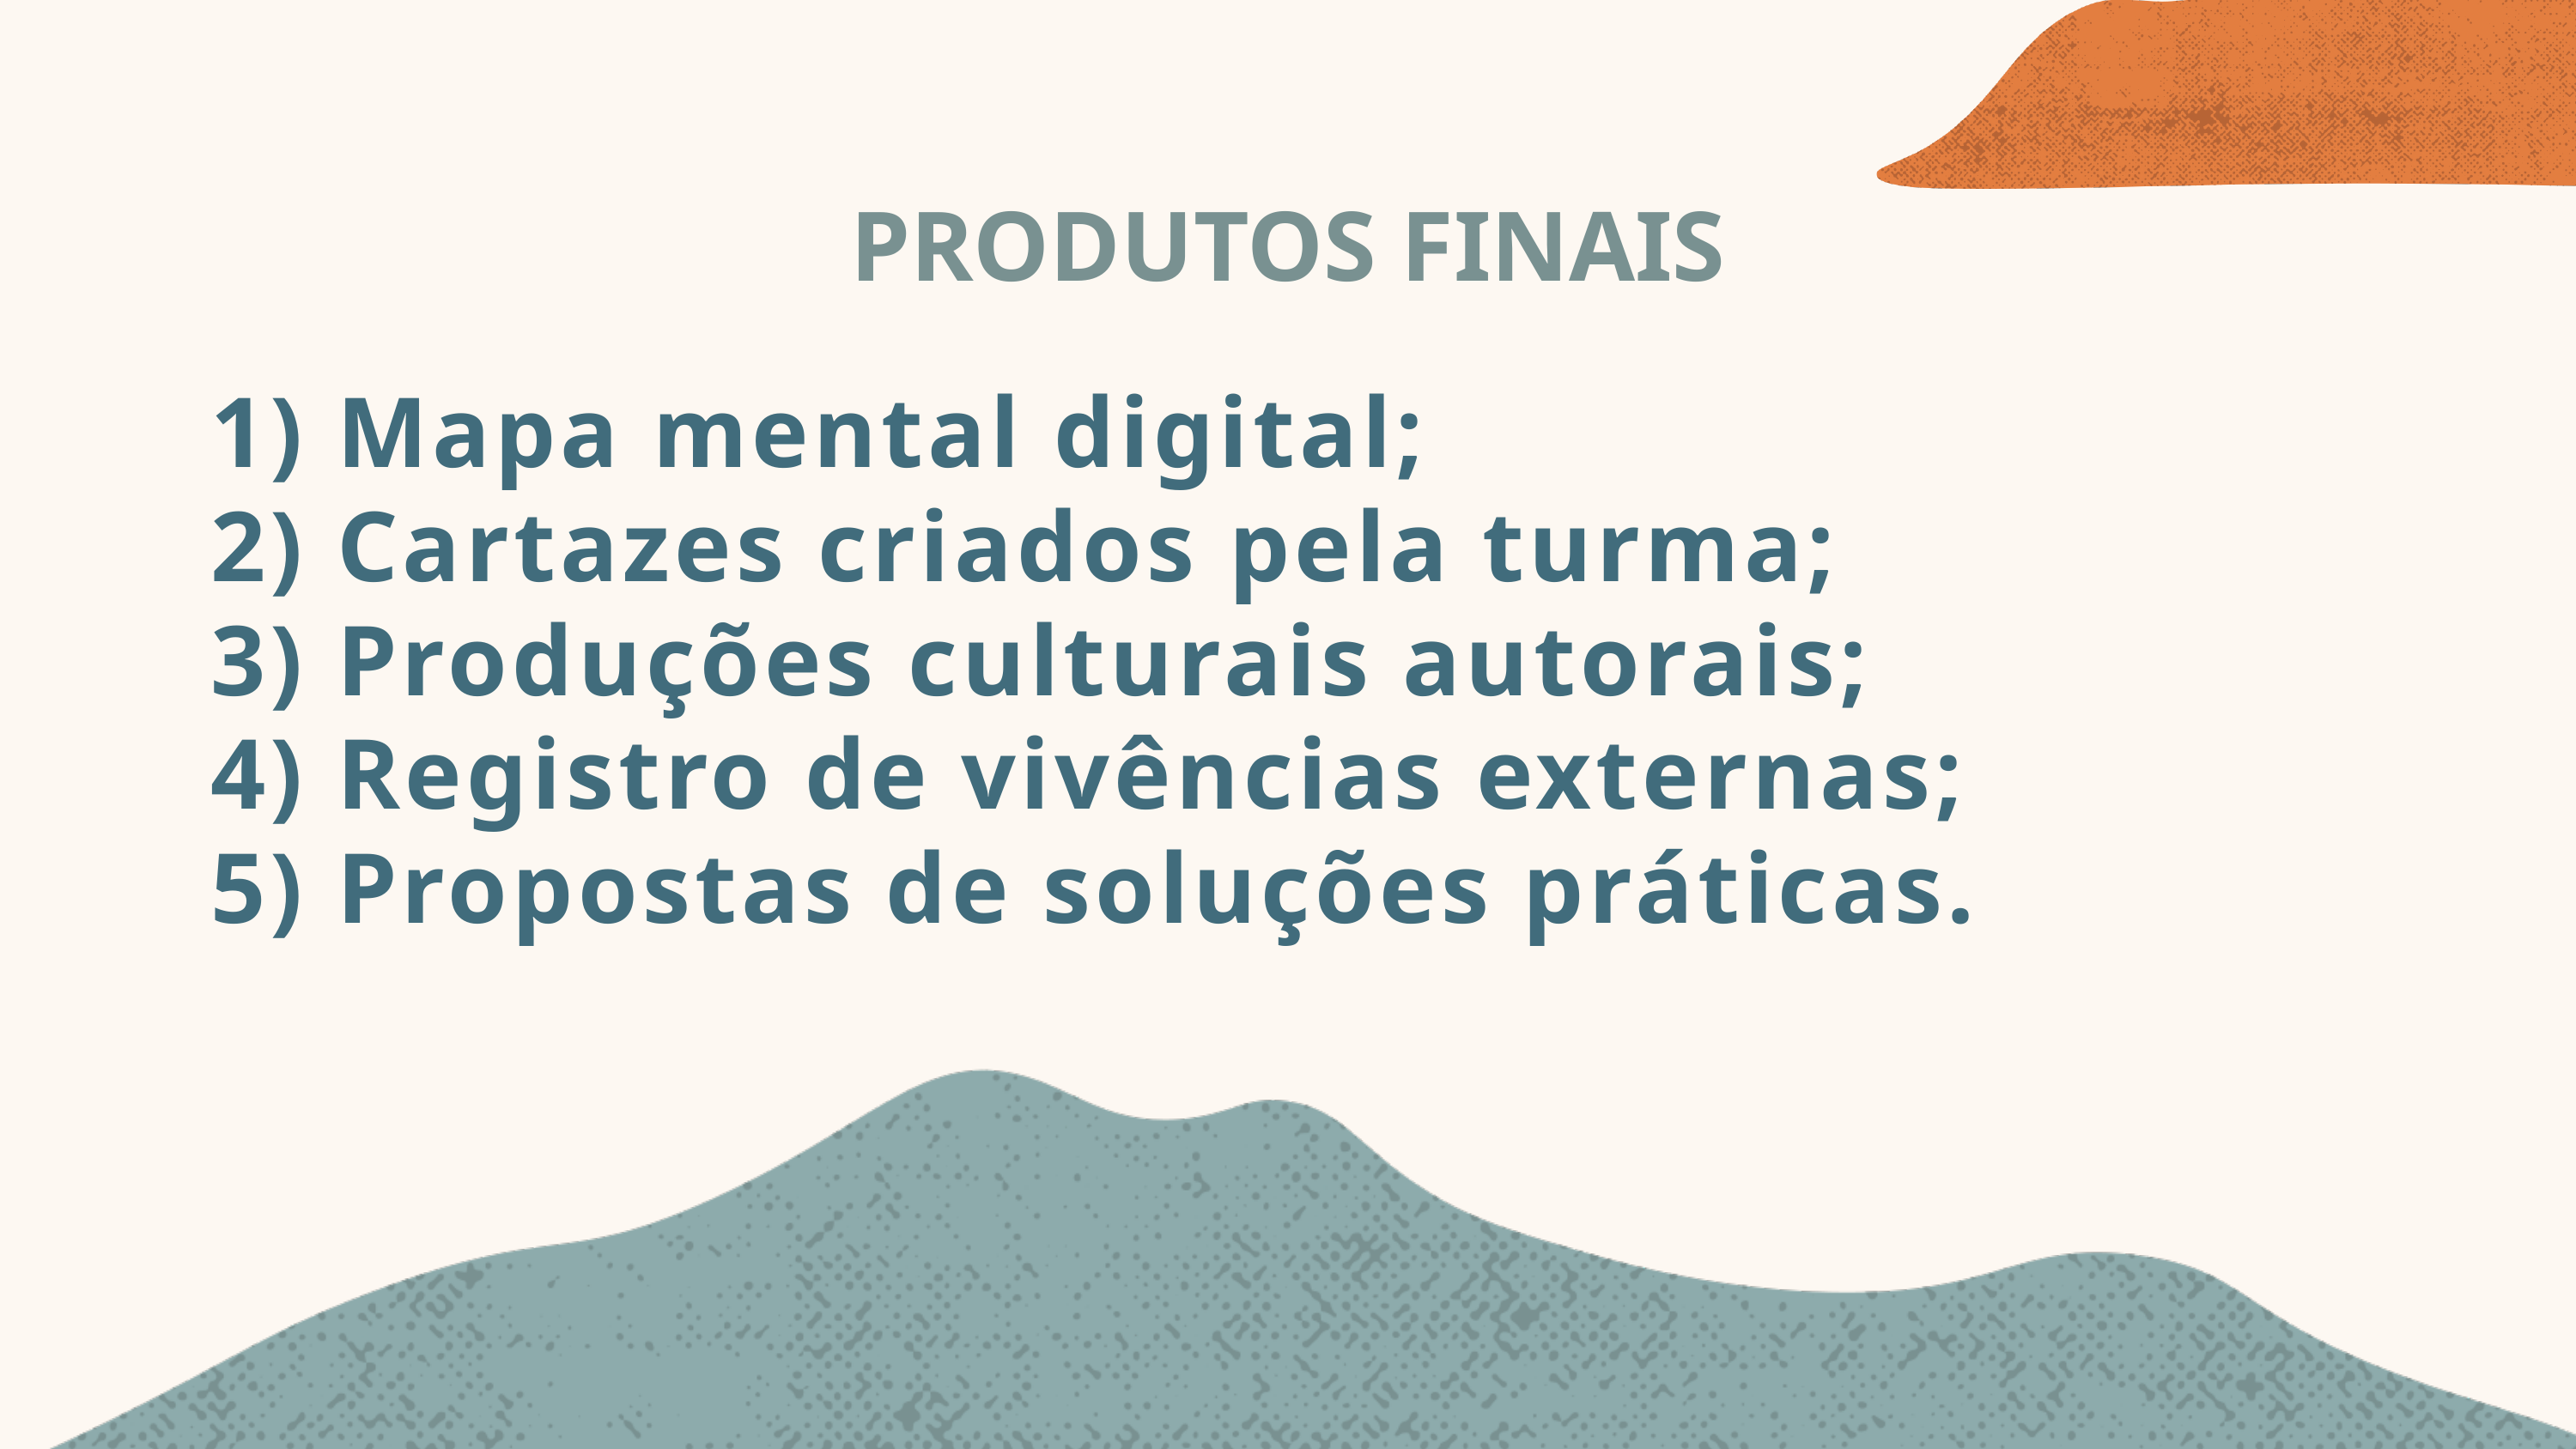

PRODUTOS FINAIS
1) Mapa mental digital;
2) Cartazes criados pela turma;
3) Produções culturais autorais;
4) Registro de vivências externas;
5) Propostas de soluções práticas.